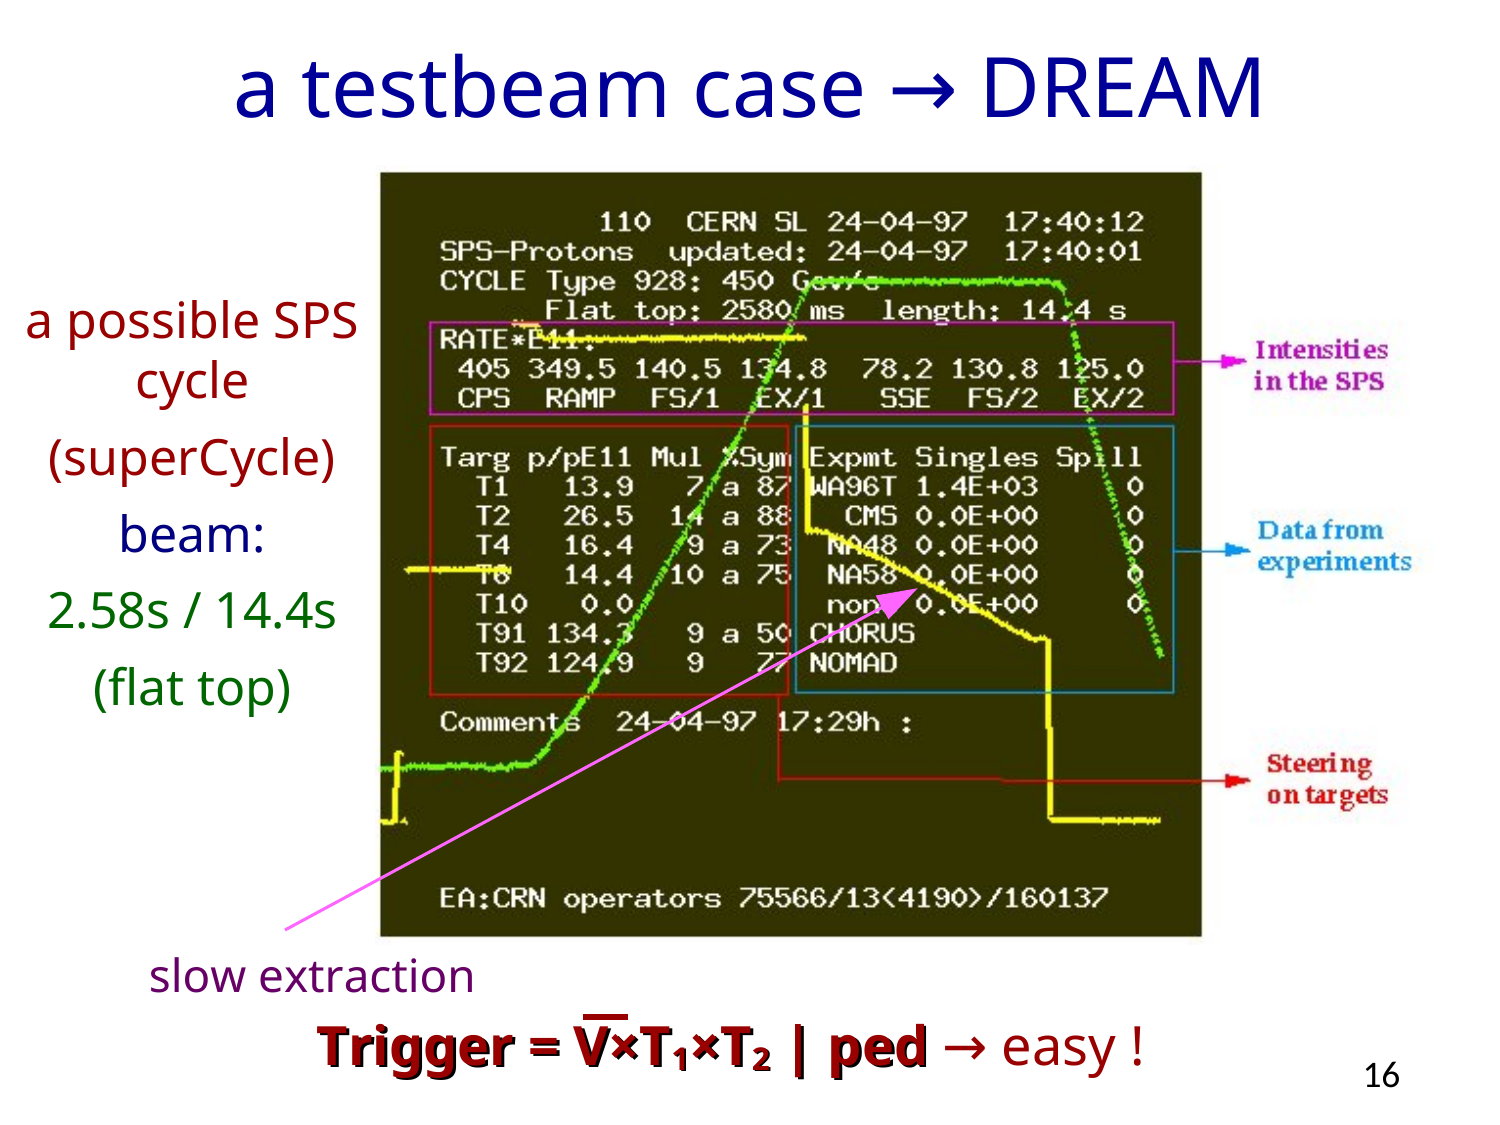

a testbeam case → DREAM
# a possible SPS cycle
(superCycle)
beam:
2.58s / 14.4s
(flat top)
slow extraction
Trigger = V×T1×T2 | ped → easy !
16